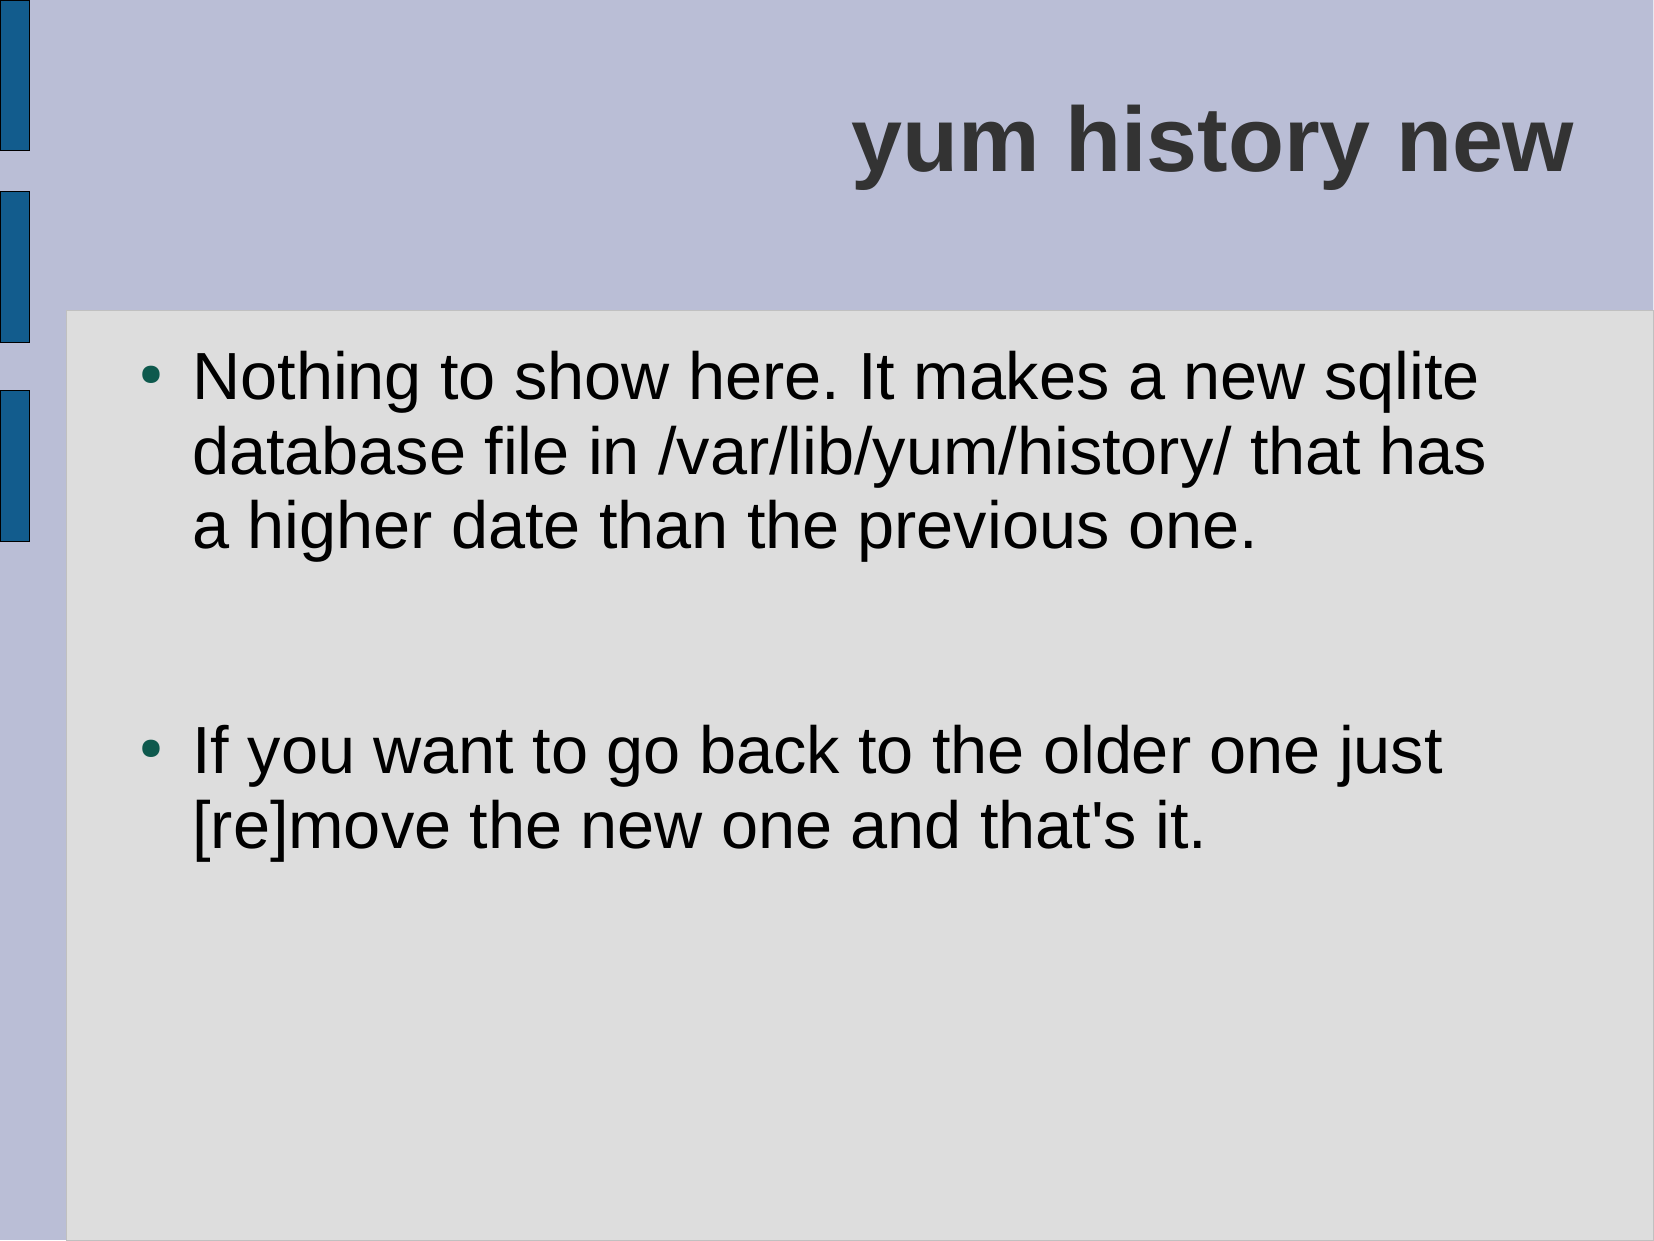

# yum history new
Nothing to show here. It makes a new sqlite database file in /var/lib/yum/history/ that has a higher date than the previous one.
If you want to go back to the older one just [re]move the new one and that's it.